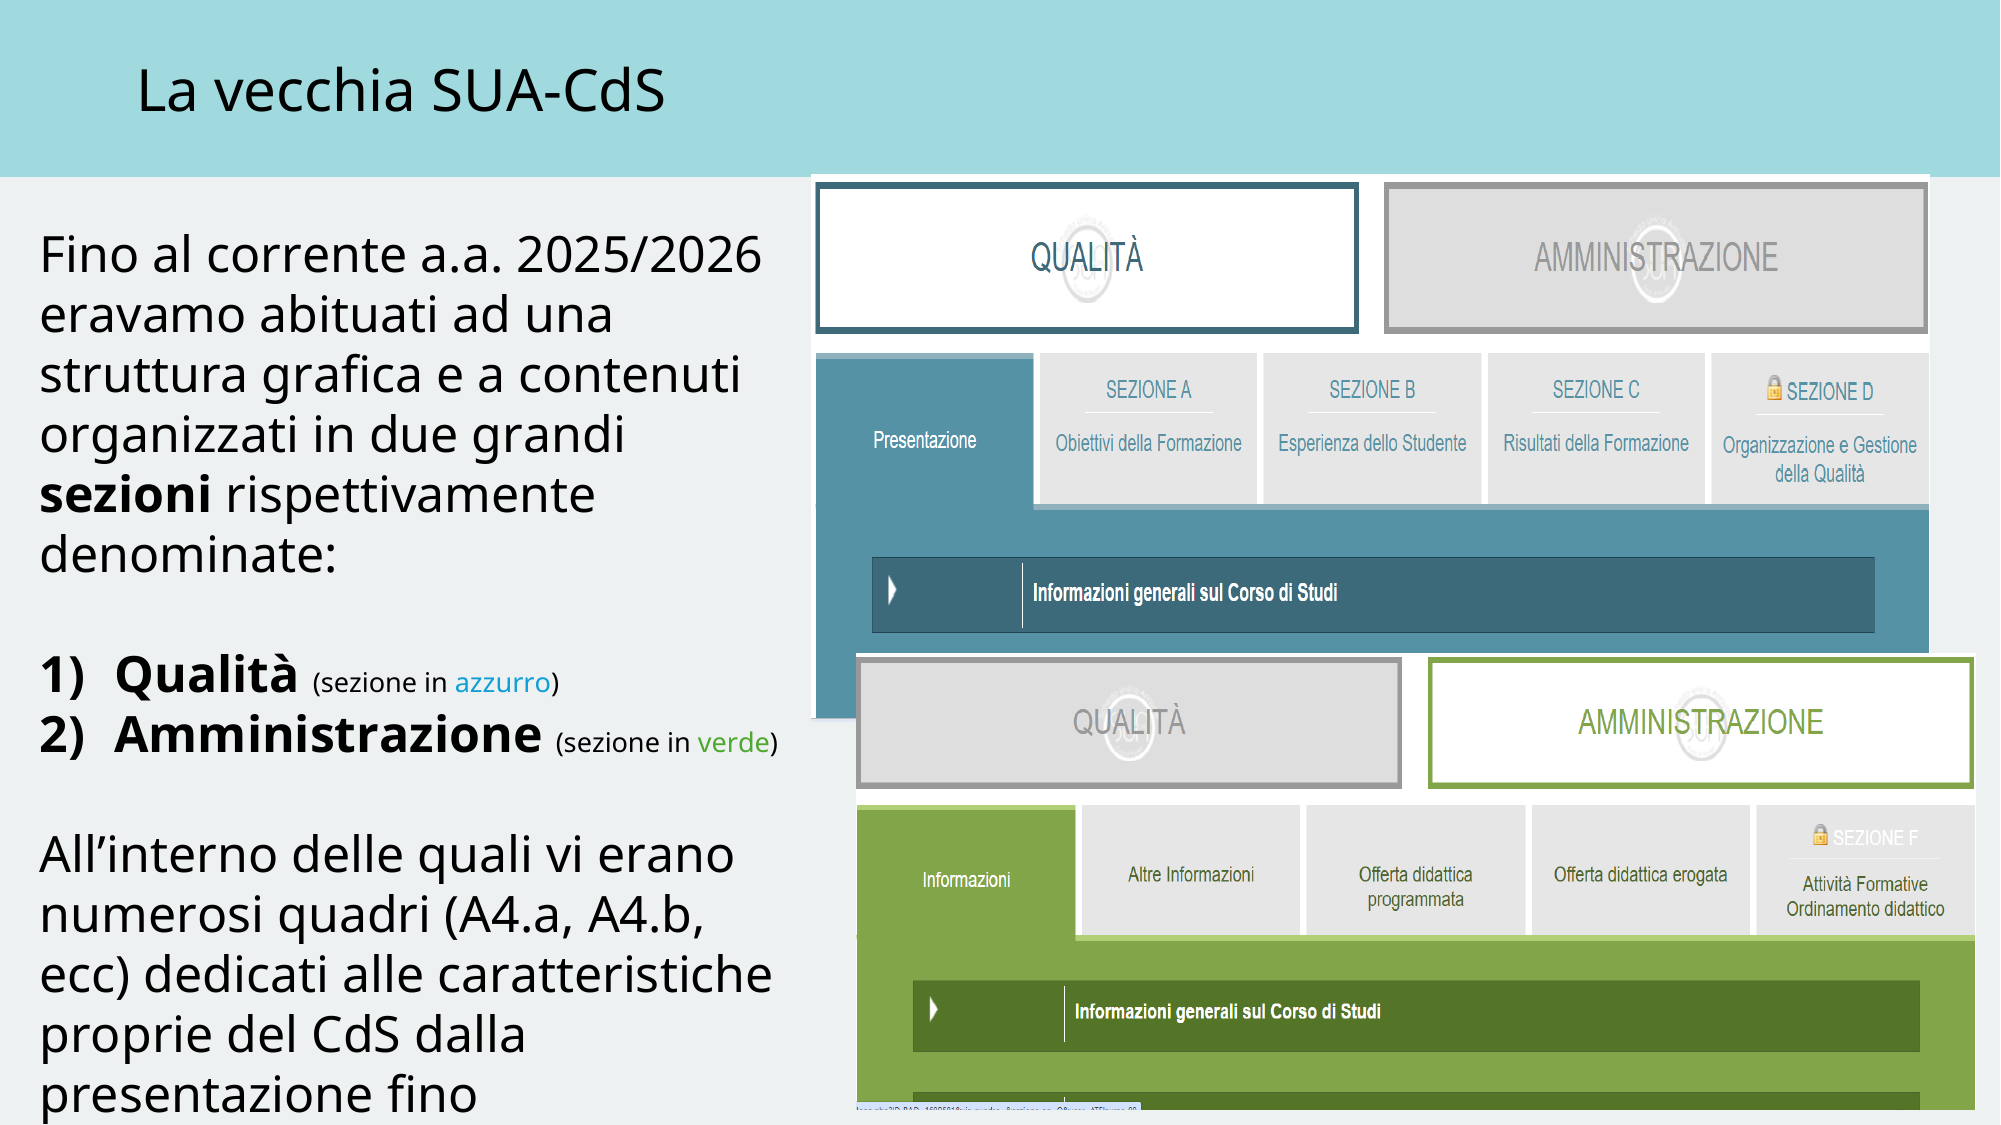

La vecchia SUA-CdS
Fino al corrente a.a. 2025/2026 eravamo abituati ad una struttura grafica e a contenuti organizzati in due grandi sezioni rispettivamente denominate:
Qualità (sezione in azzurro)
Amministrazione (sezione in verde)
All’interno delle quali vi erano numerosi quadri (A4.a, A4.b, ecc) dedicati alle caratteristiche proprie del CdS dalla presentazione fino all’ordinamento didattico.
#